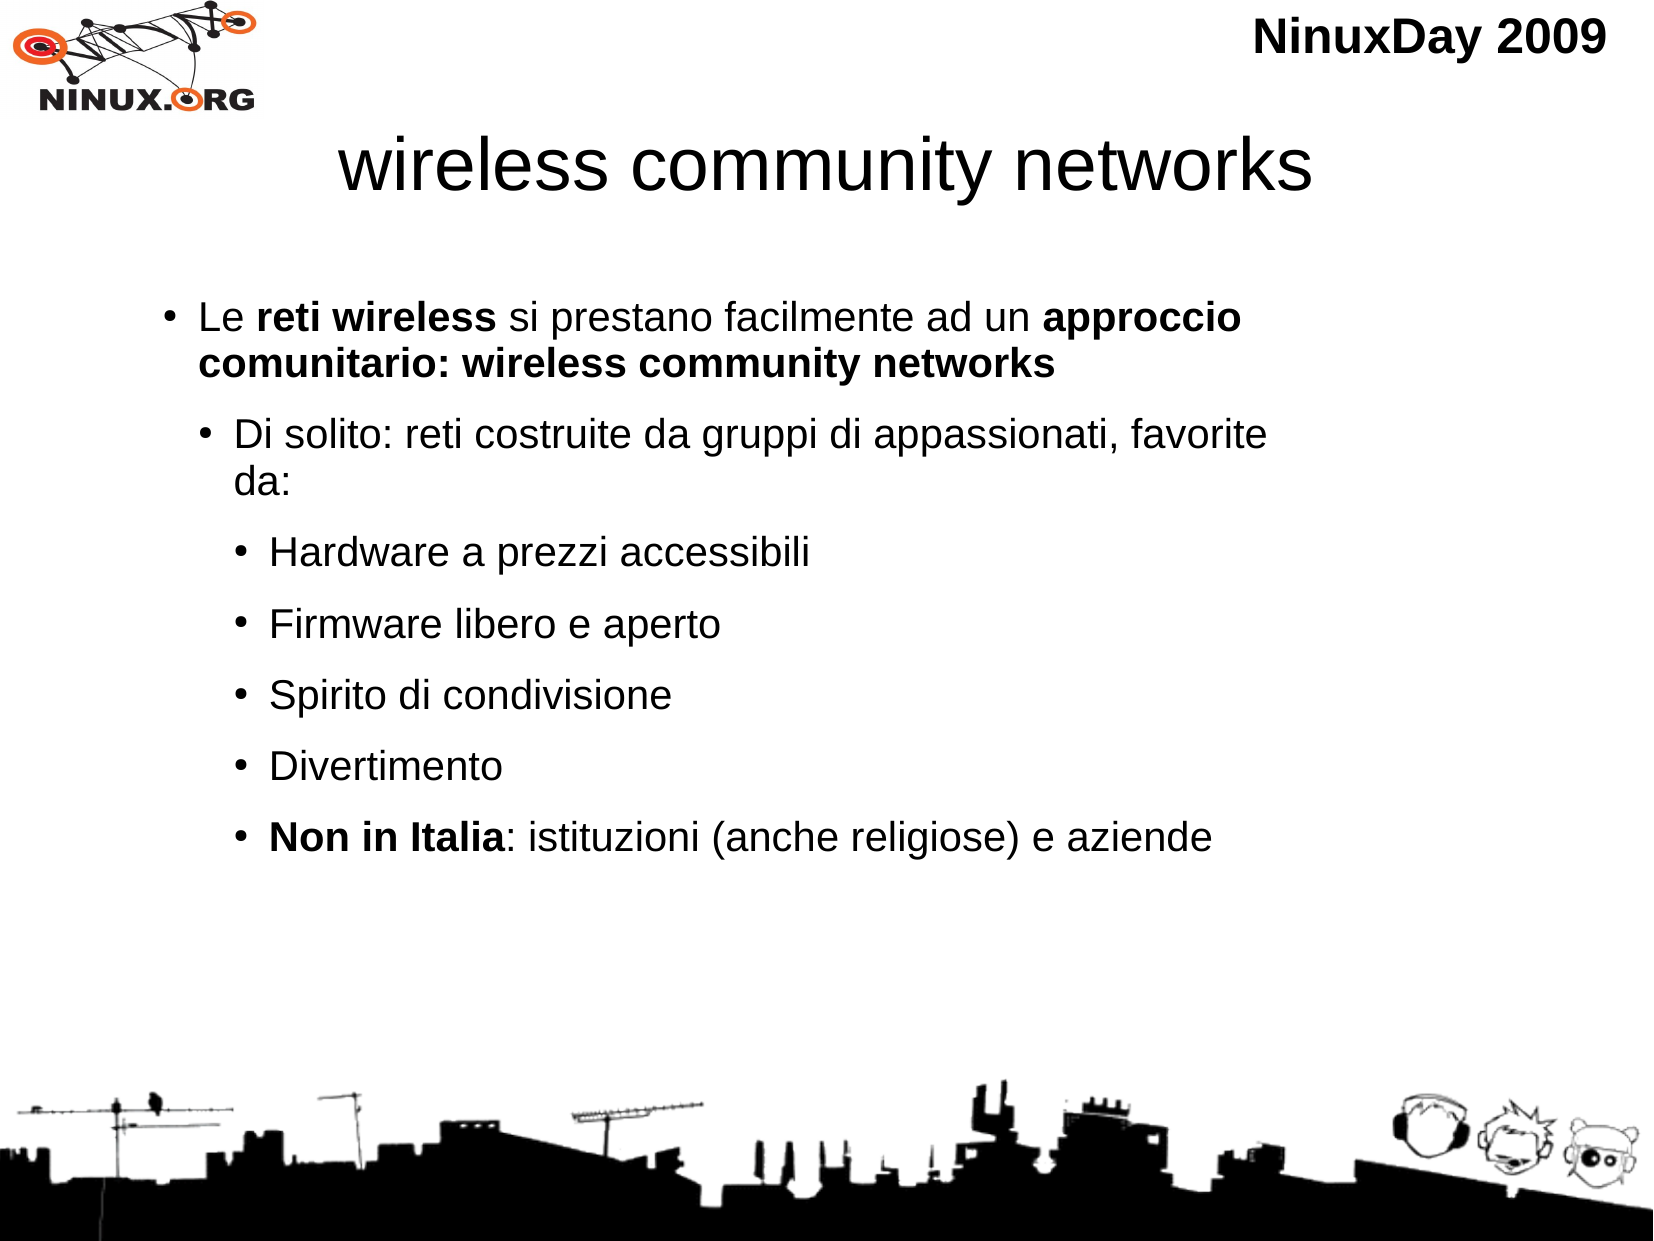

NinuxDay 2009
# wireless community networks
Le reti wireless si prestano facilmente ad un approccio comunitario: wireless community networks
Di solito: reti costruite da gruppi di appassionati, favorite da:
Hardware a prezzi accessibili
Firmware libero e aperto
Spirito di condivisione
Divertimento
Non in Italia: istituzioni (anche religiose) e aziende